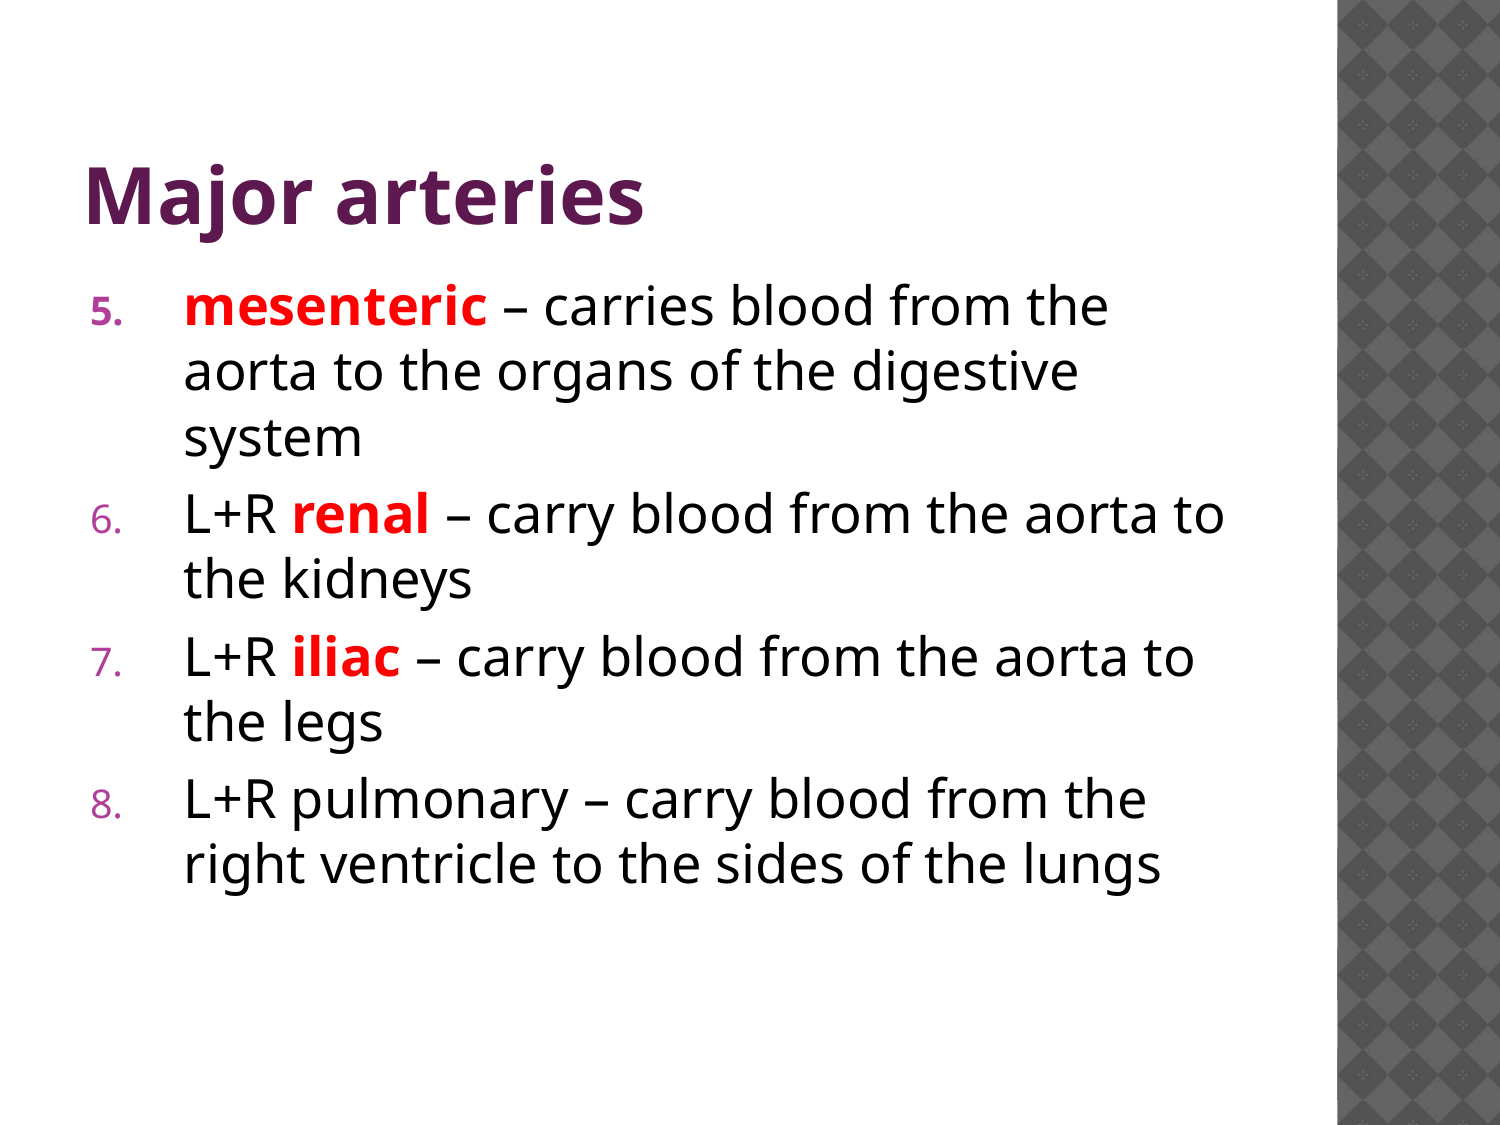

# Major arteries
mesenteric – carries blood from the aorta to the organs of the digestive system
L+R renal – carry blood from the aorta to the kidneys
L+R iliac – carry blood from the aorta to the legs
L+R pulmonary – carry blood from the right ventricle to the sides of the lungs